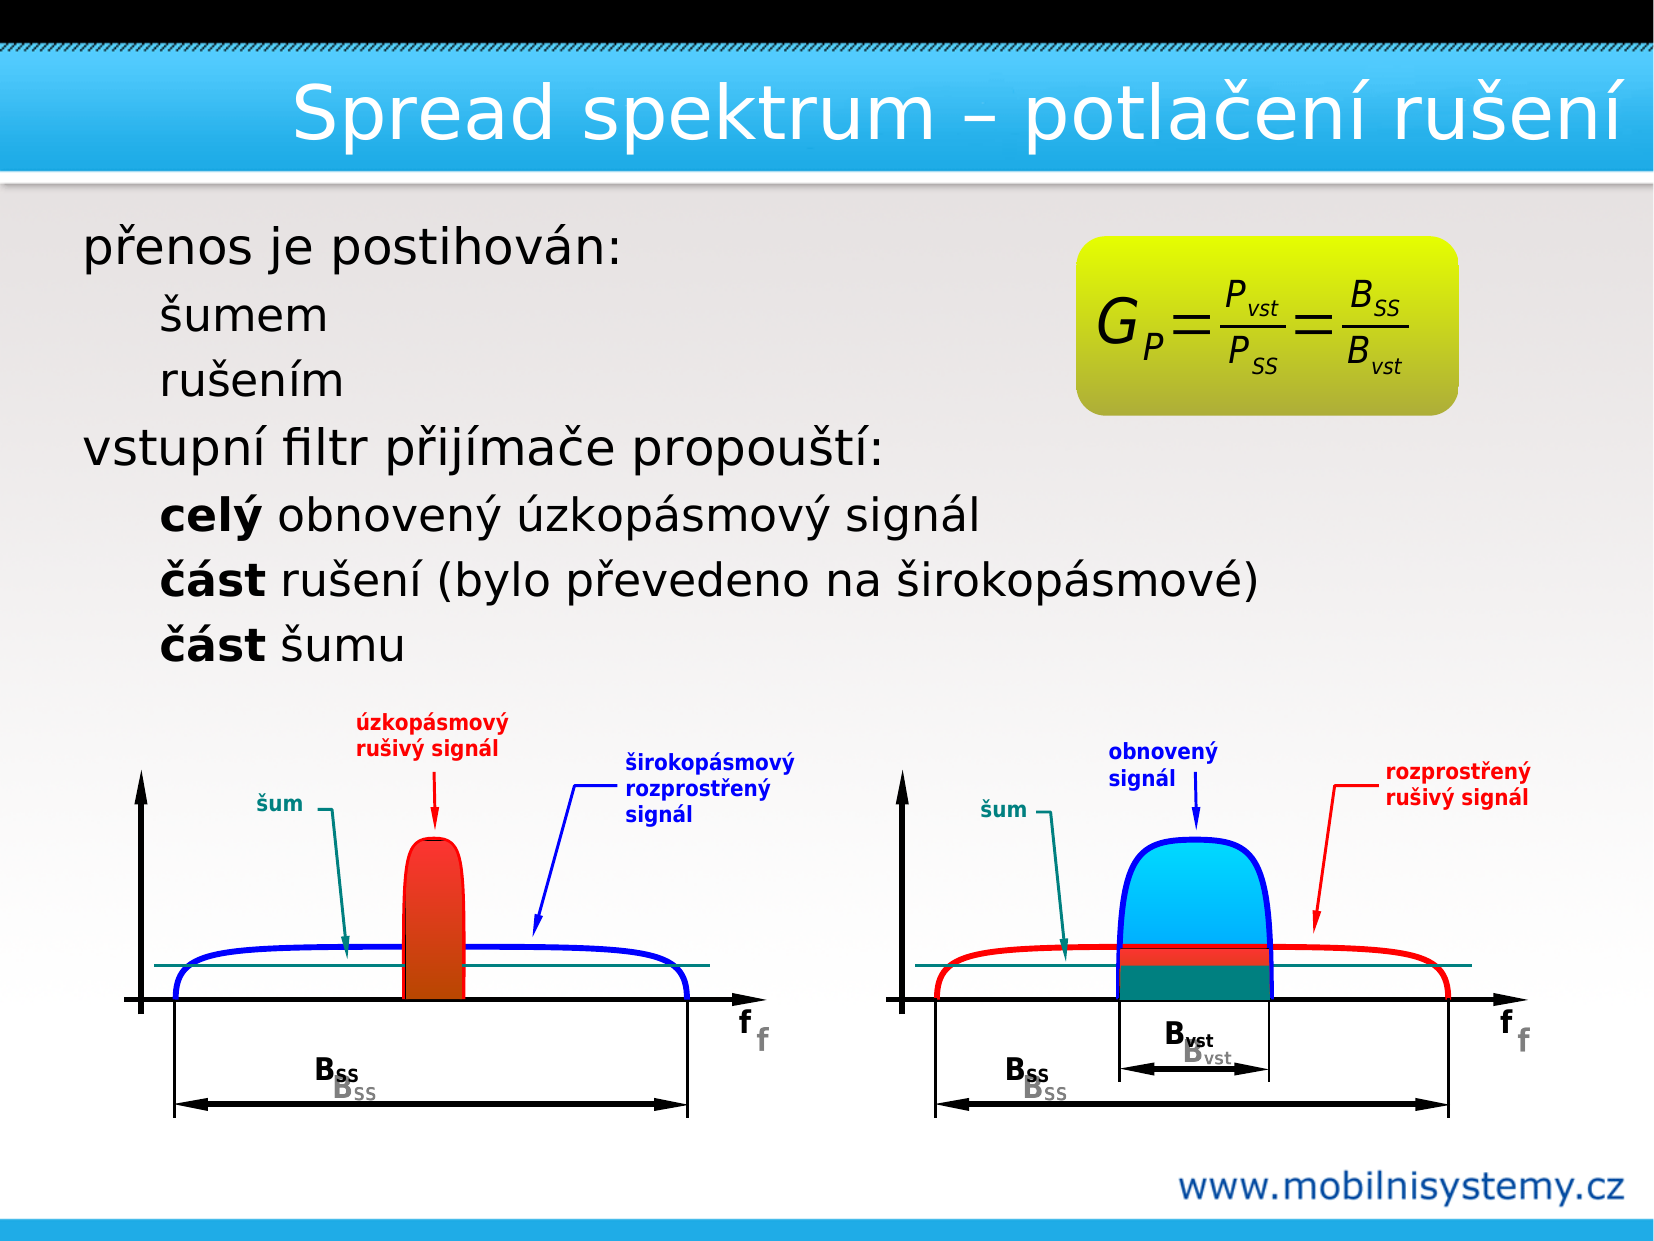

# Spread spektrum – potlačení rušení
přenos je postihován:
šumem
rušením
vstupní filtr přijímače propouští:
celý obnovený úzkopásmový signál
část rušení (bylo převedeno na širokopásmové)
část šumu
úzkopásmový
rušivý signál
obnovený
signál
širokopásmový
rozprostřený
signál
rozprostřený
rušivý signál
šum
šum
f
f
BSS
Bvst
BSS